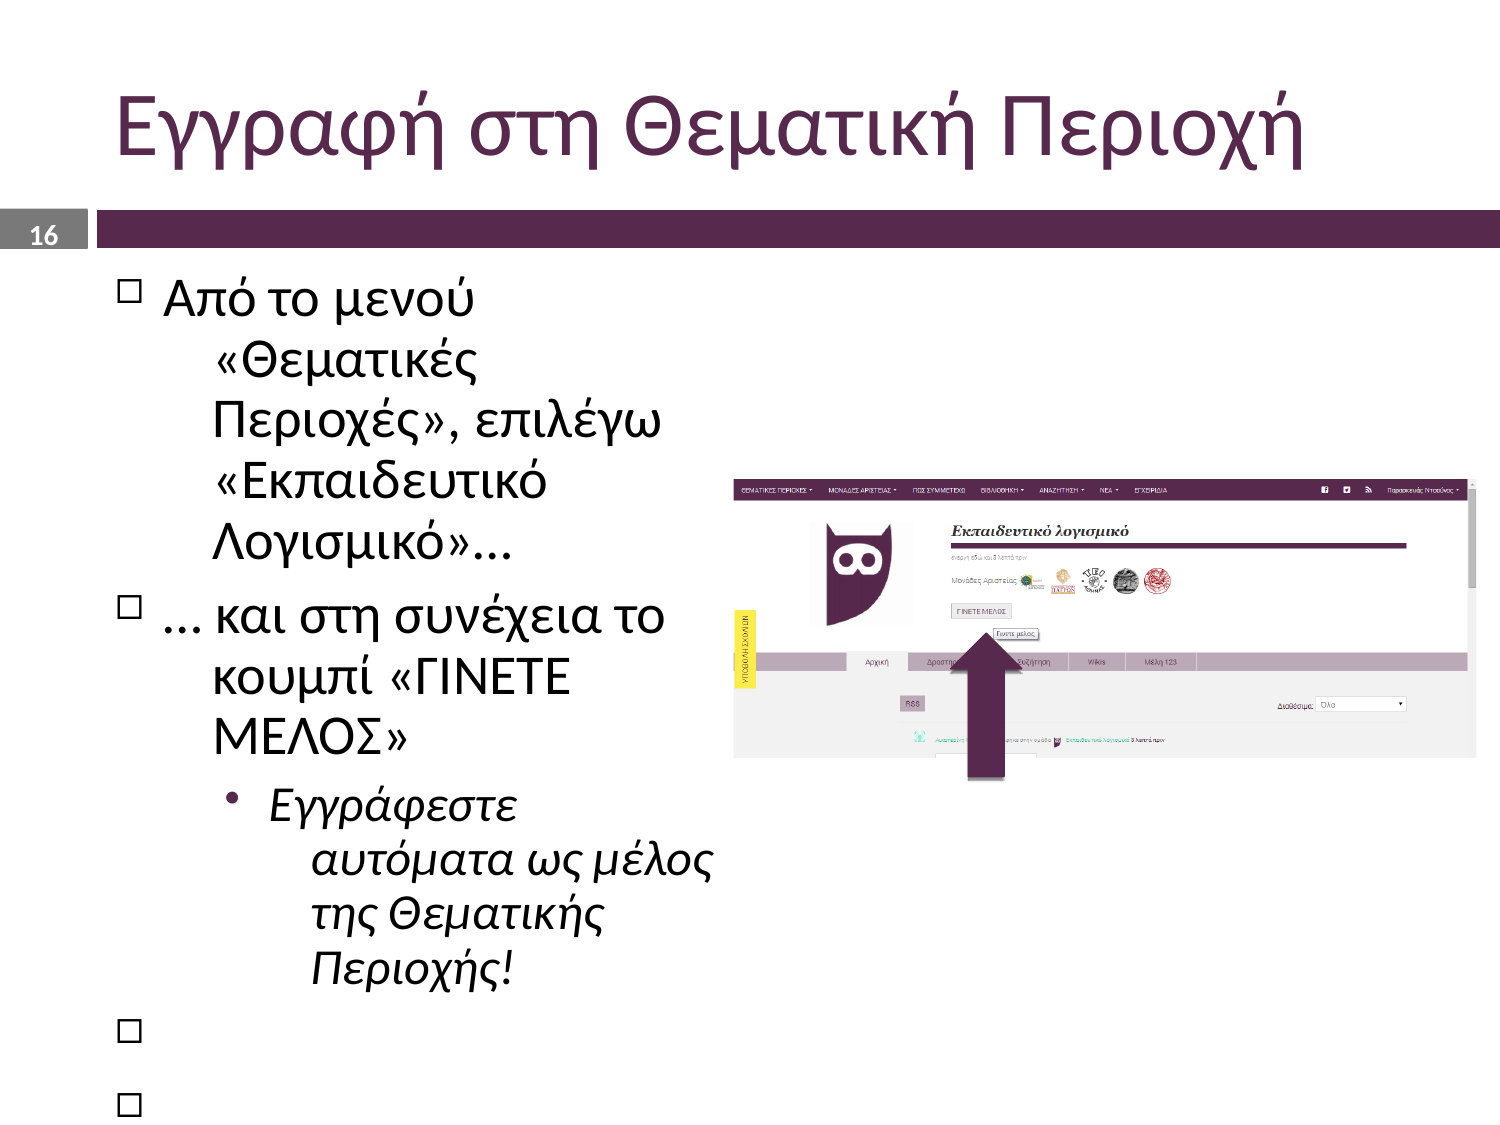

# Εγγραφή στη Θεματική Περιοχή
Από το μενού «Θεματικές Περιοχές», επιλέγω «Εκπαιδευτικό Λογισμικό»…
… και στη συνέχεια το κουμπί «Γινετε Μελος»
Εγγράφεστε αυτόματα ως μέλος της Θεματικής Περιοχής!